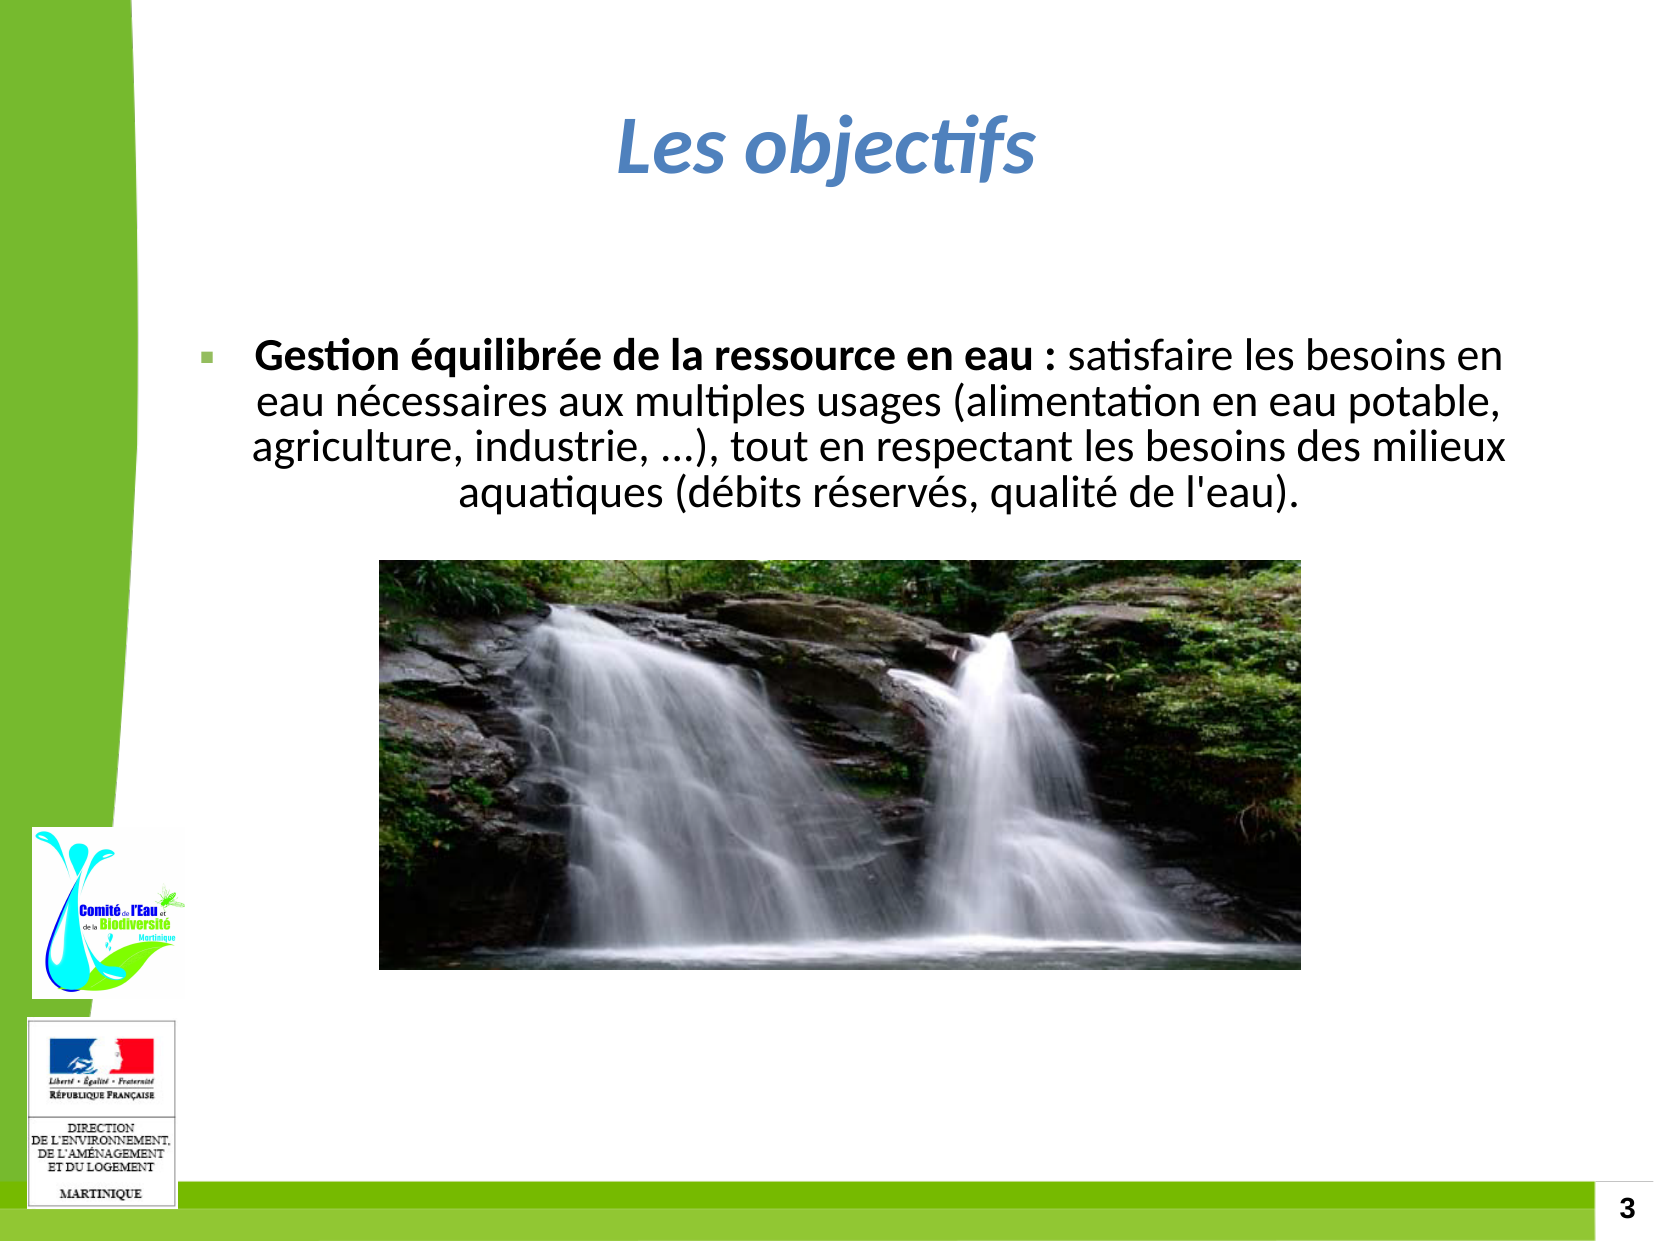

# Les objectifs
Gestion équilibrée de la ressource en eau : satisfaire les besoins en eau nécessaires aux multiples usages (alimentation en eau potable, agriculture, industrie, ...), tout en respectant les besoins des milieux aquatiques (débits réservés, qualité de l'eau).